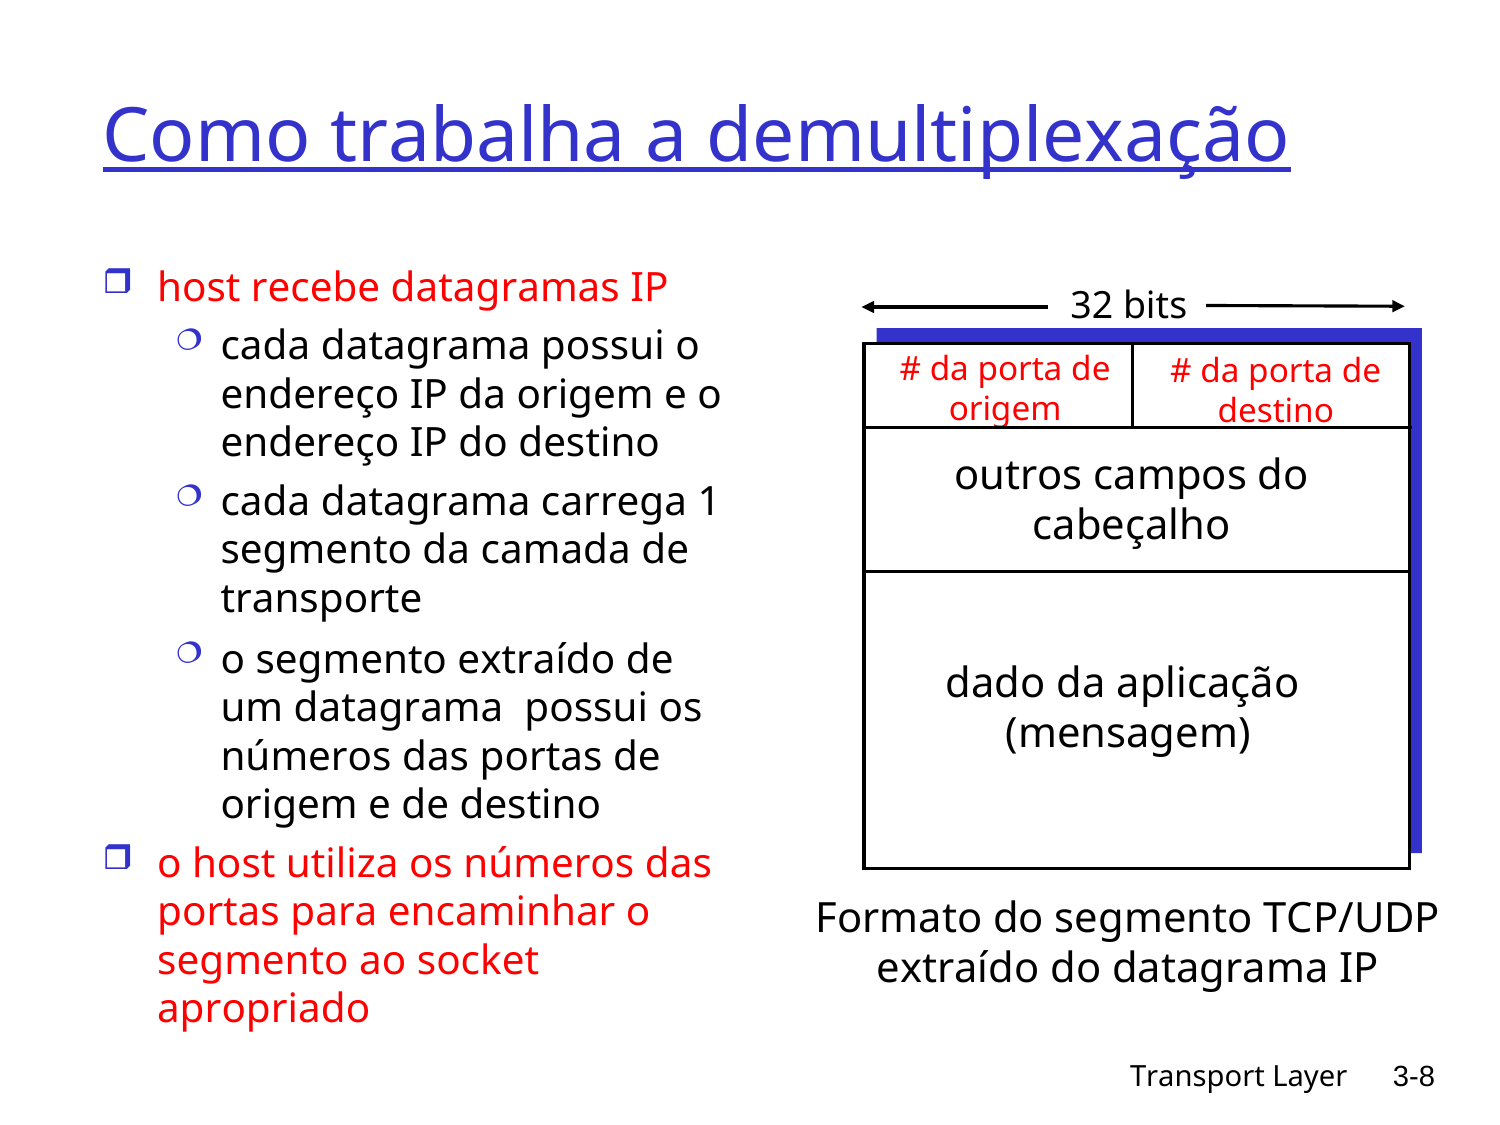

# Como trabalha a demultiplexação
host recebe datagramas IP
cada datagrama possui o endereço IP da origem e o endereço IP do destino
cada datagrama carrega 1 segmento da camada de transporte
o segmento extraído de um datagrama possui os números das portas de origem e de destino
o host utiliza os números das portas para encaminhar o segmento ao socket apropriado
32 bits
 # da porta de
origem
# da porta de
destino
outros campos do
cabeçalho
dado da aplicação
(mensagem)
Formato do segmento TCP/UDP
extraído do datagrama IP
Transport Layer